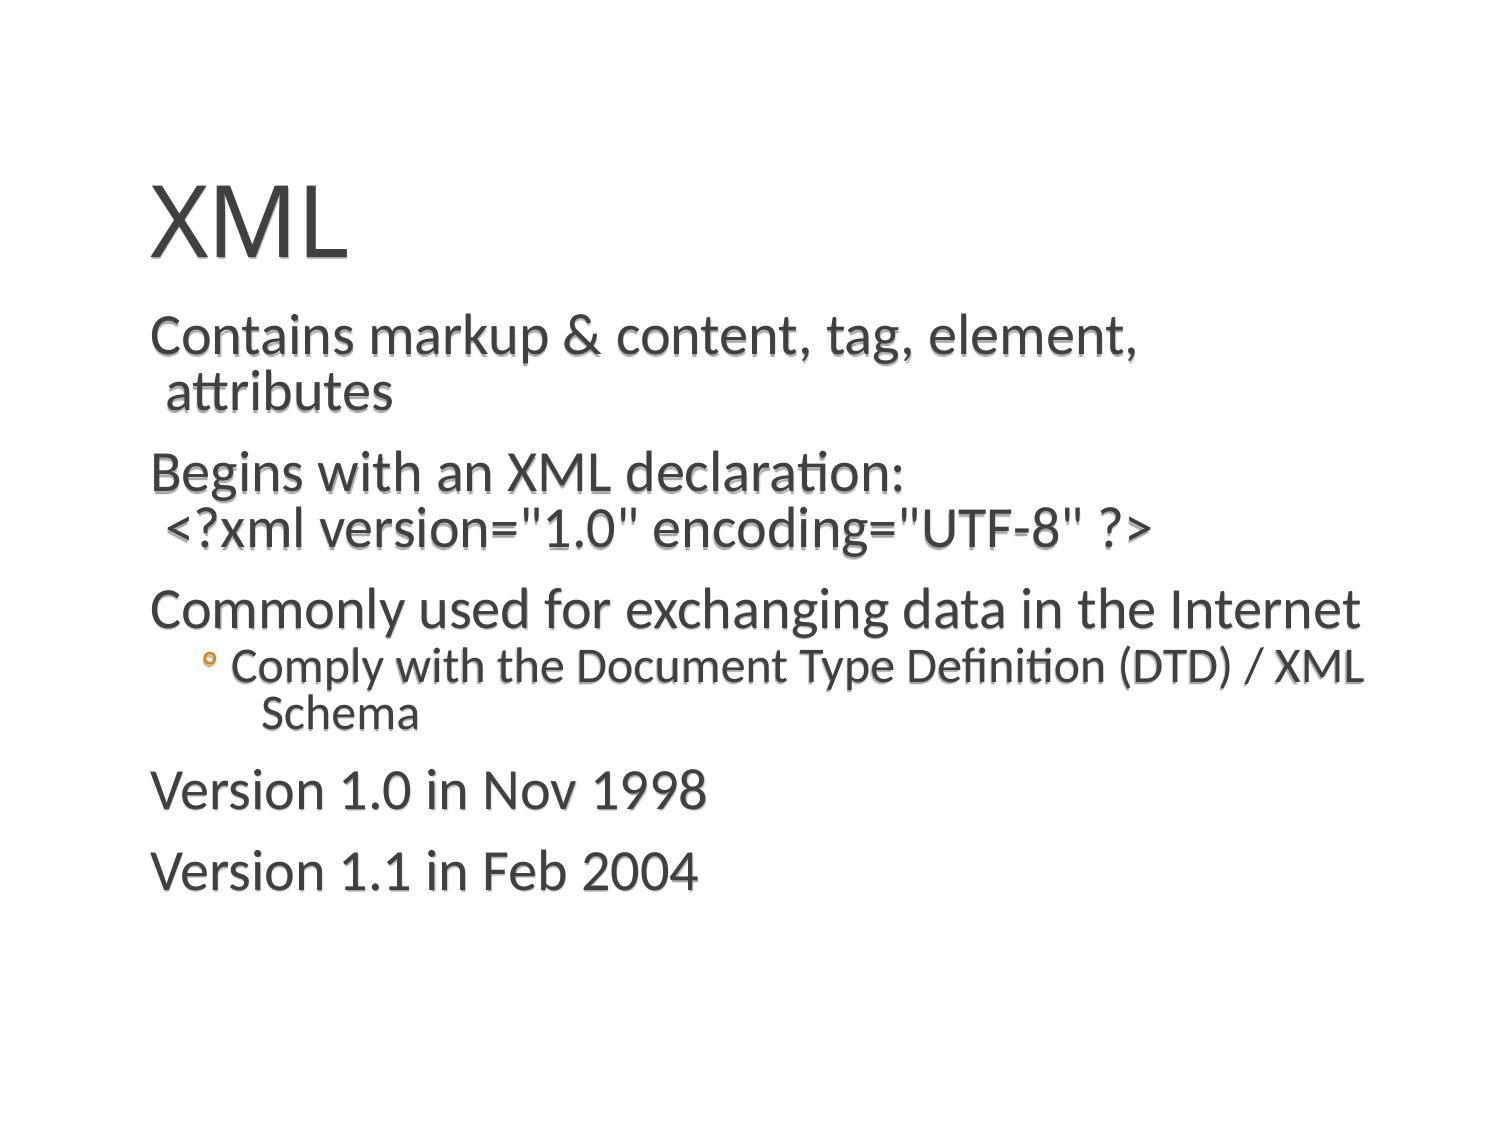

# XML
Contains markup & content, tag, element, attributes
Begins with an XML declaration:
<?xml version="1.0" encoding="UTF-8" ?>
Commonly used for exchanging data in the Internet
Comply with the Document Type Definition (DTD) / XML Schema
Version 1.0 in Nov 1998
Version 1.1 in Feb 2004
Copyright © Ricci IEONG for UST training 2024
33